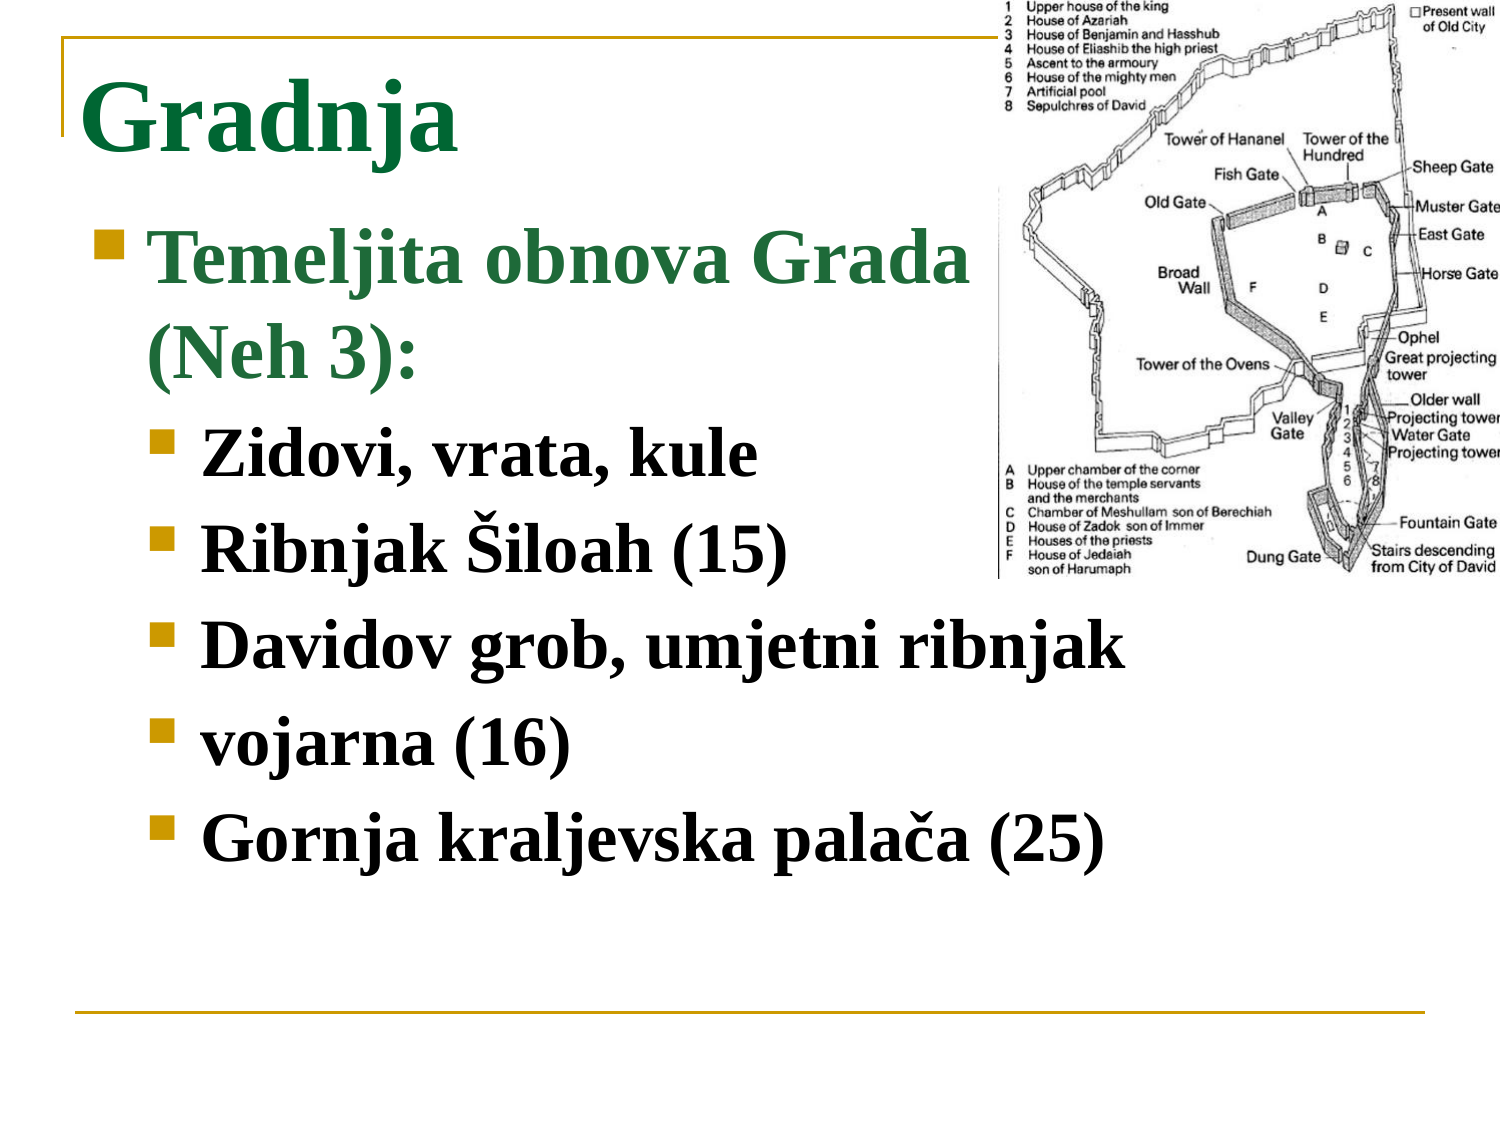

# Gradnja
Temeljita obnova Grada
(Neh 3):
Zidovi, vrata, kule
Ribnjak Šiloah (15)
Davidov grob, umjetni ribnjak
vojarna (16)
Gornja kraljevska palača (25)